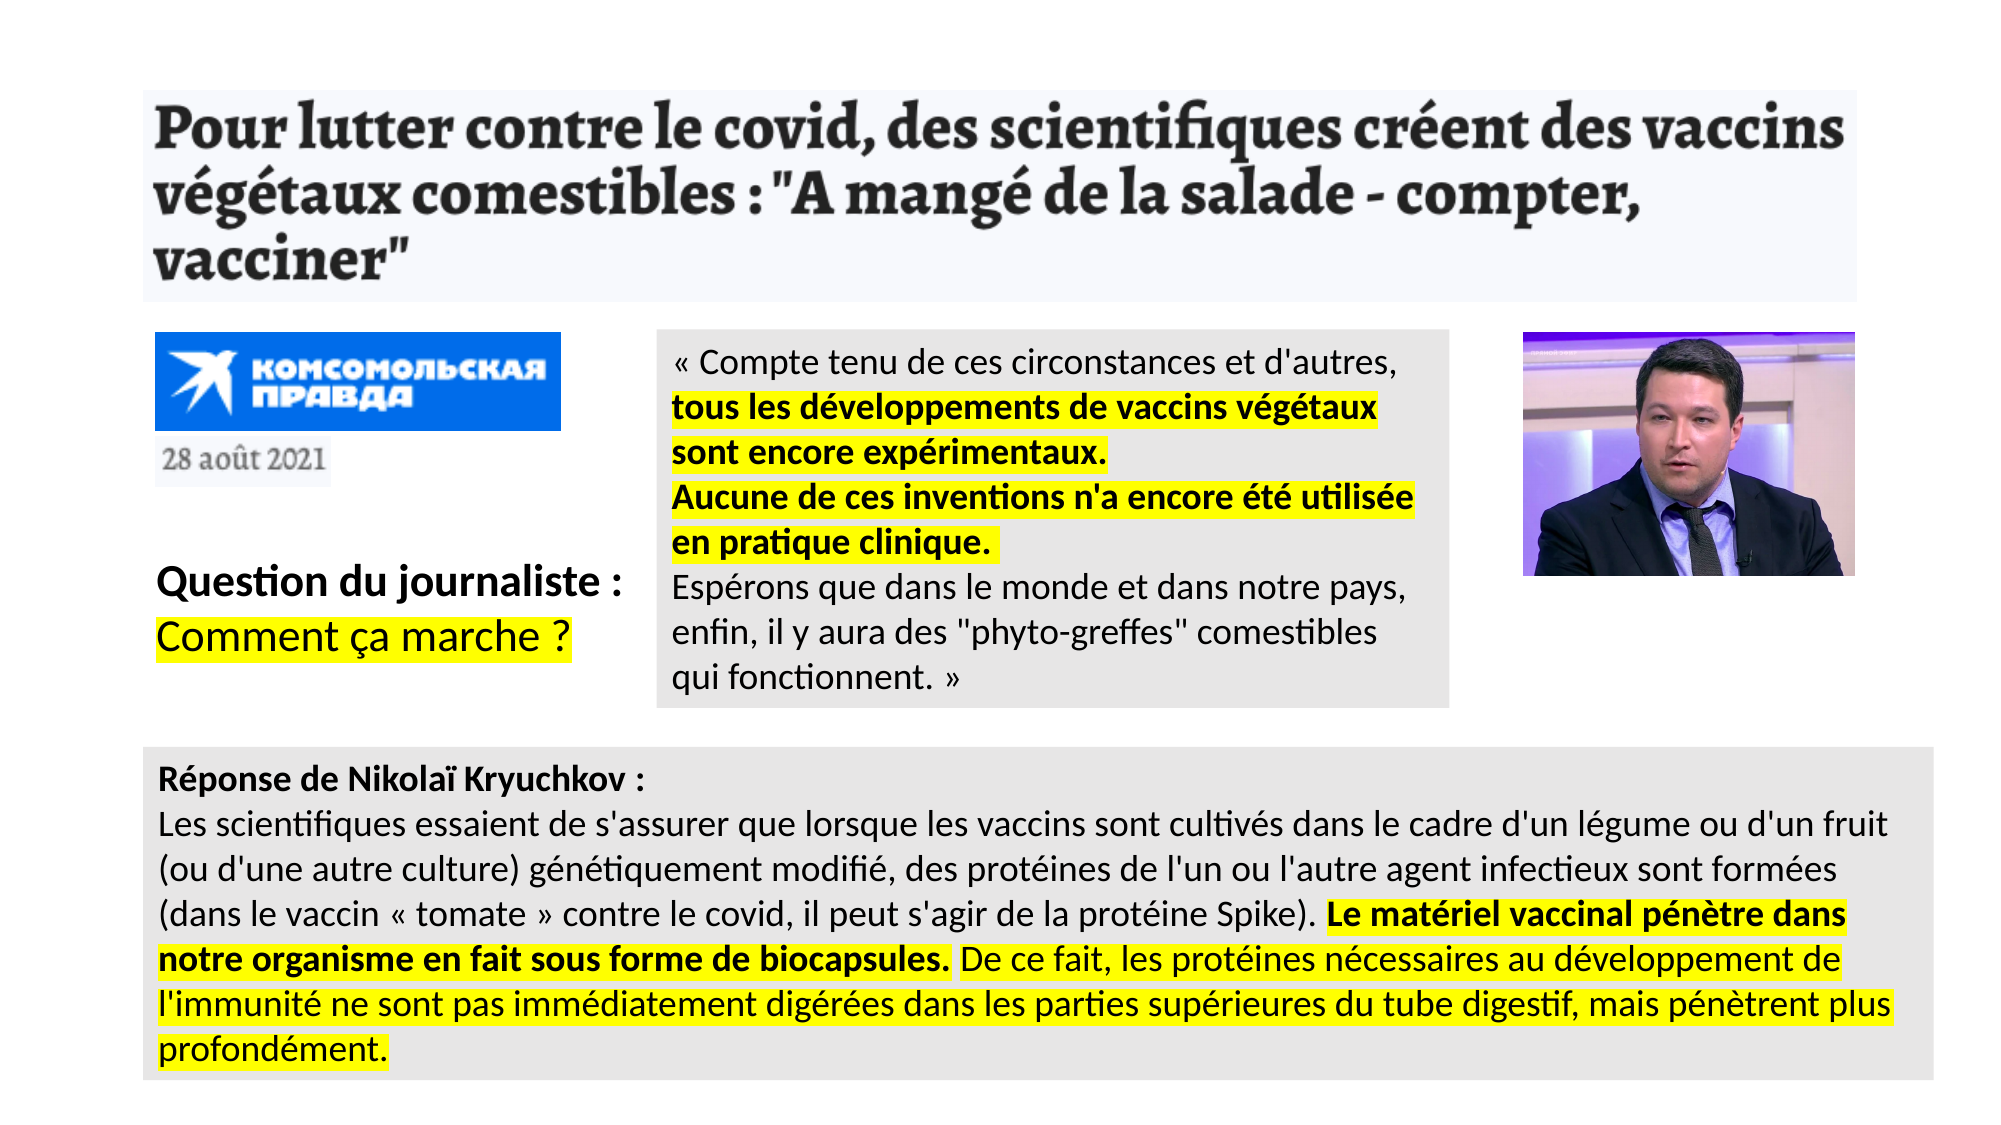

« Compte tenu de ces circonstances et d'autres, tous les développements de vaccins végétaux sont encore expérimentaux.
Aucune de ces inventions n'a encore été utilisée en pratique clinique.
Espérons que dans le monde et dans notre pays, enfin, il y aura des "phyto-greffes" comestibles qui fonctionnent. »
Question du journaliste :
Comment ça marche ?
Réponse de Nikolaï Kryuchkov :
Les scientifiques essaient de s'assurer que lorsque les vaccins sont cultivés dans le cadre d'un légume ou d'un fruit (ou d'une autre culture) génétiquement modifié, des protéines de l'un ou l'autre agent infectieux sont formées (dans le vaccin « tomate » contre le covid, il peut s'agir de la protéine Spike). Le matériel vaccinal pénètre dans notre organisme en fait sous forme de biocapsules. De ce fait, les protéines nécessaires au développement de l'immunité ne sont pas immédiatement digérées dans les parties supérieures du tube digestif, mais pénètrent plus profondément.